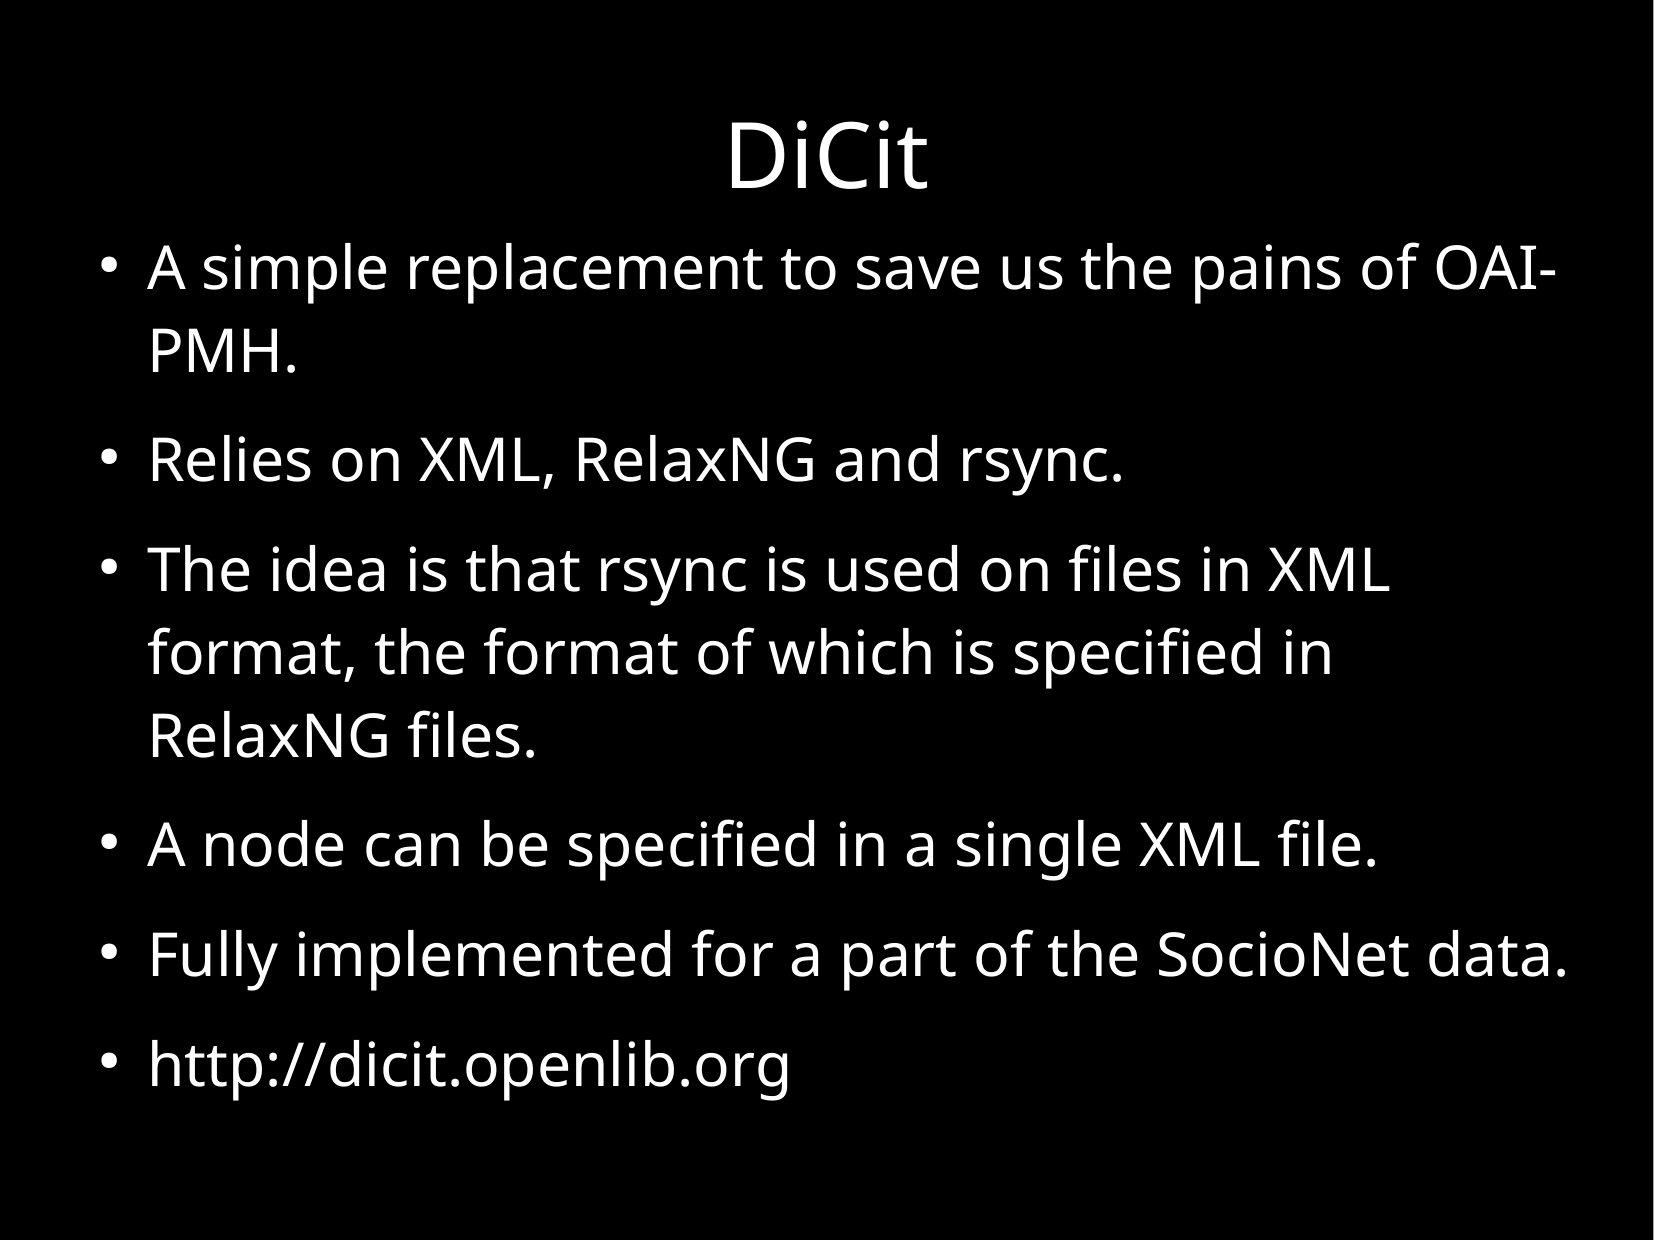

# DiCit
A simple replacement to save us the pains of OAI-PMH.
Relies on XML, RelaxNG and rsync.
The idea is that rsync is used on files in XML format, the format of which is specified in RelaxNG files.
A node can be specified in a single XML file.
Fully implemented for a part of the SocioNet data.
http://dicit.openlib.org